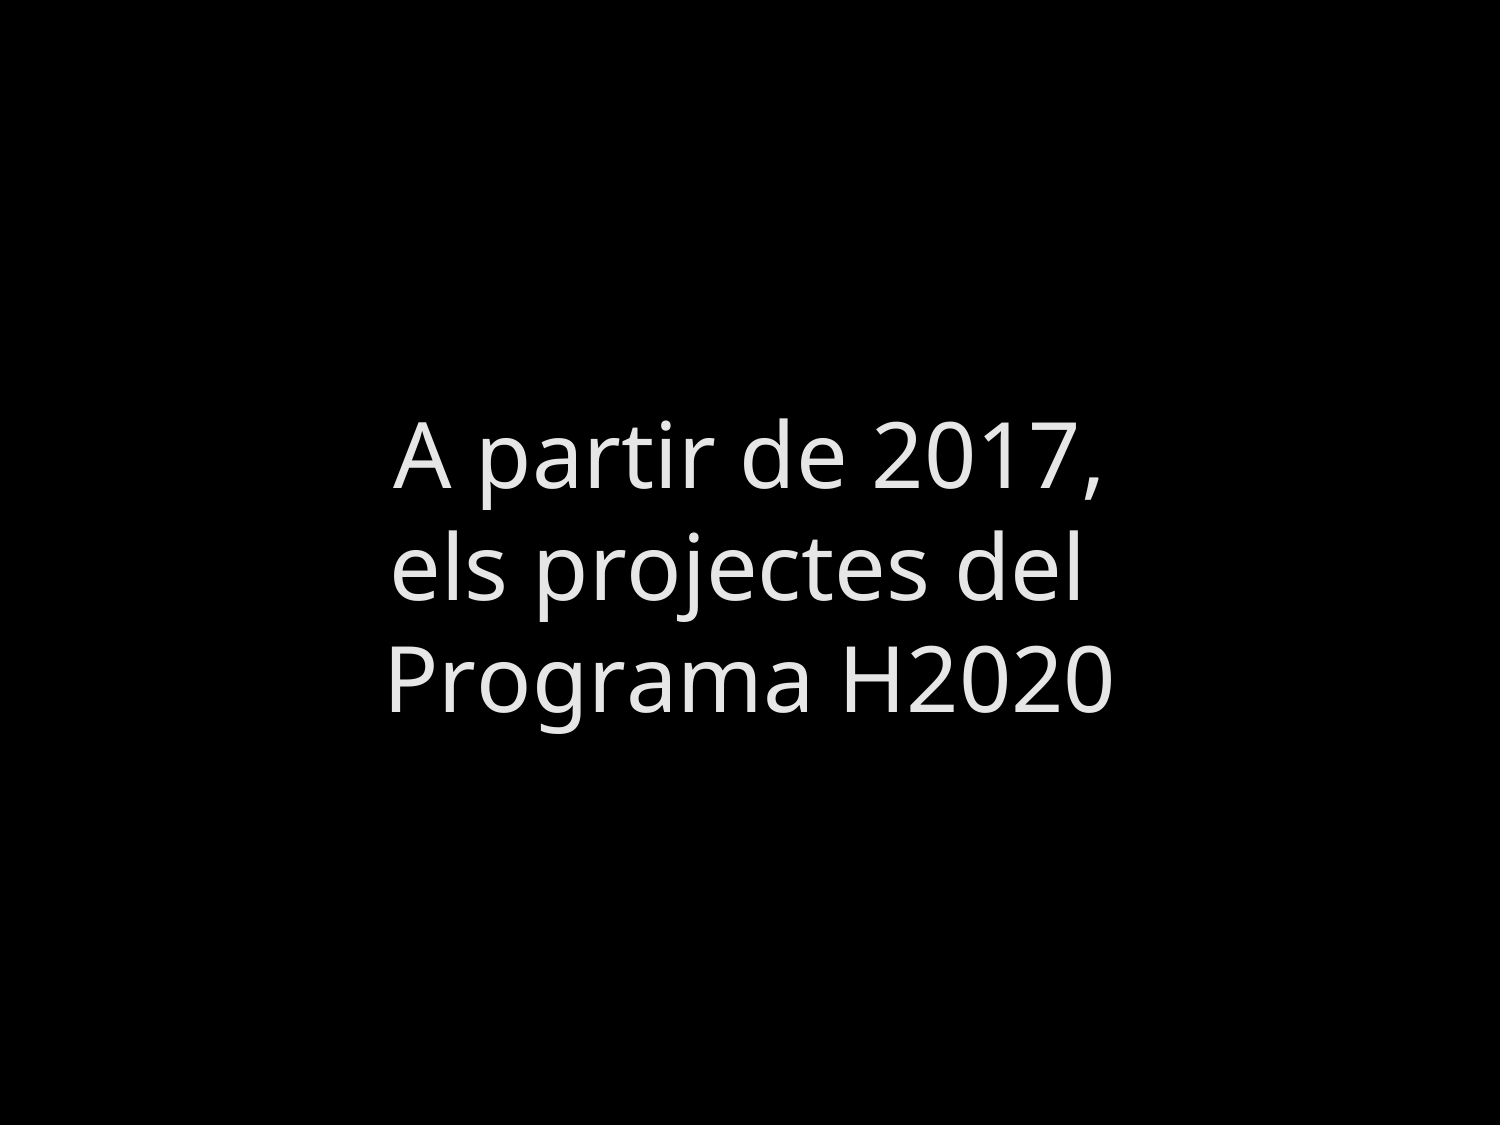

# A partir de 2017,
els projectes del
Programa H2020